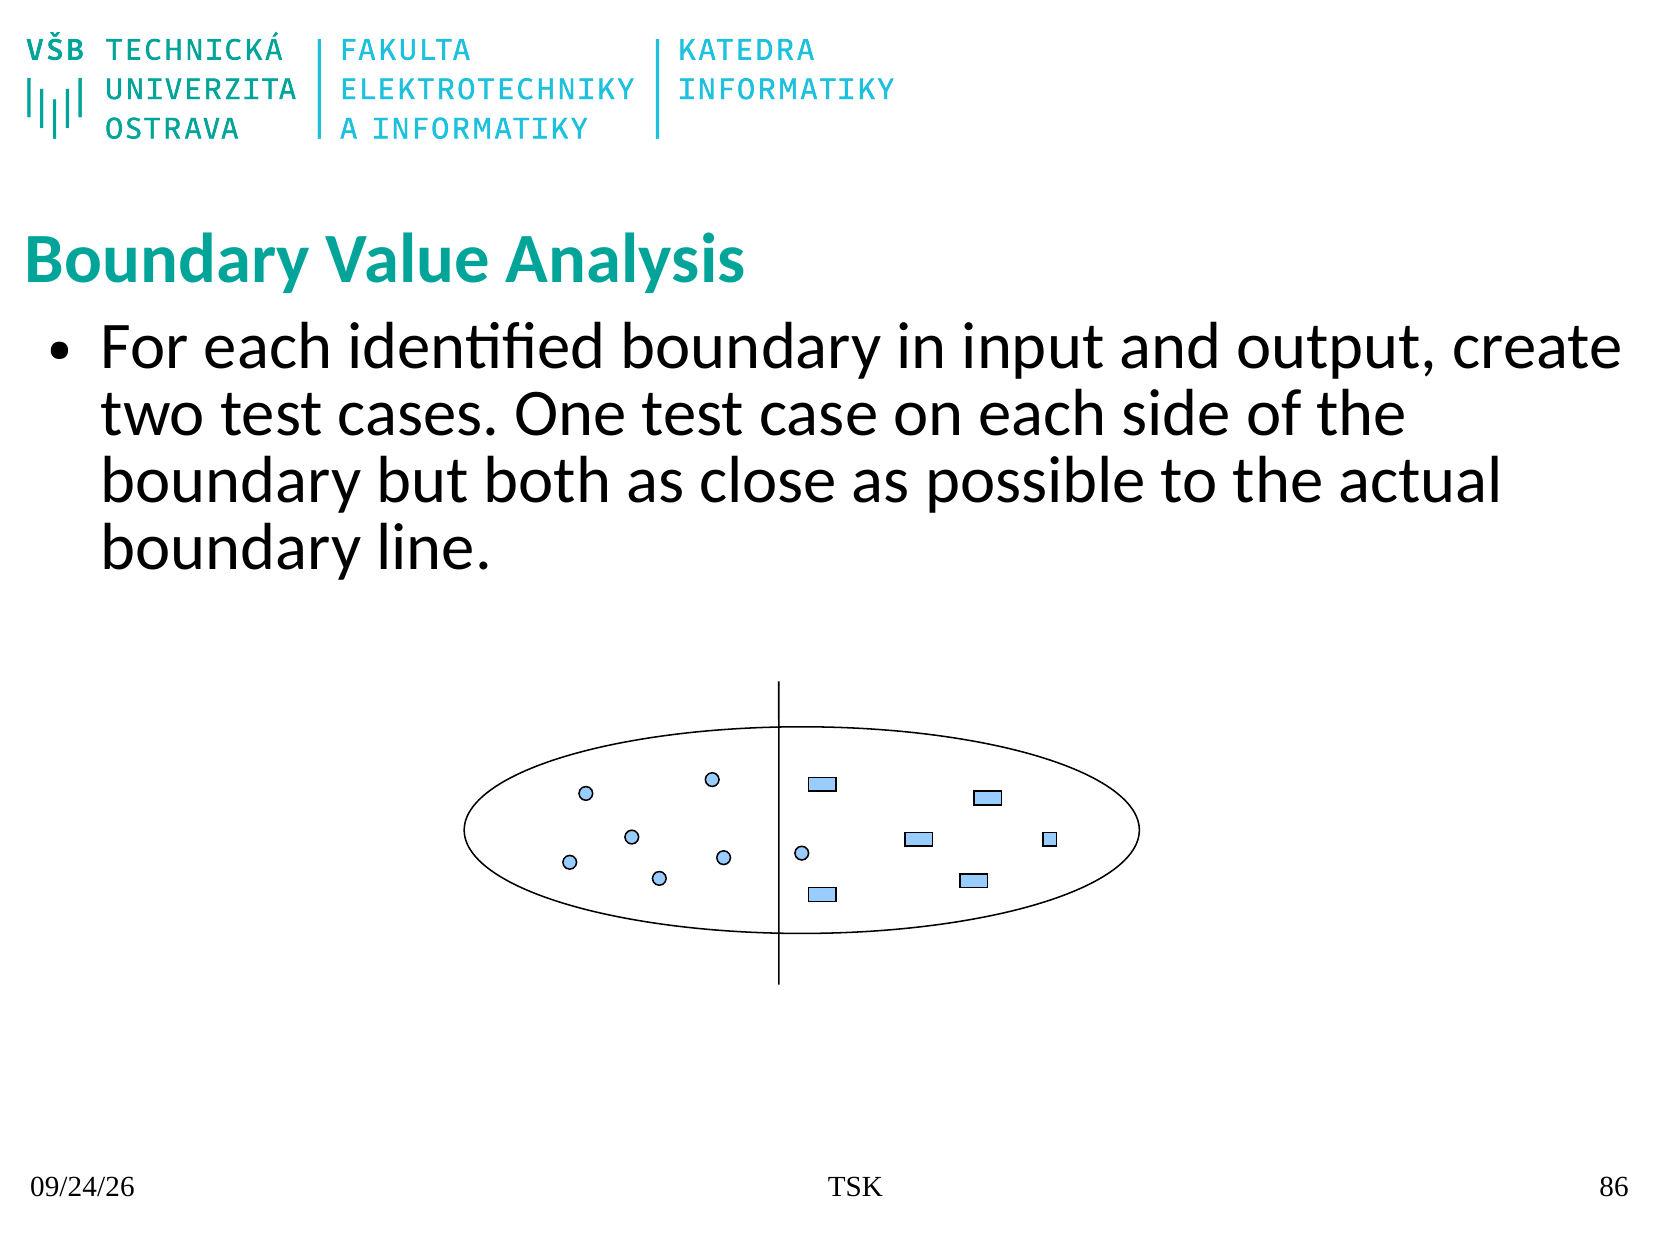

# Boundary Value Analysis
For each identified boundary in input and output, create two test cases. One test case on each side of the boundary but both as close as possible to the actual boundary line.
TSK
86